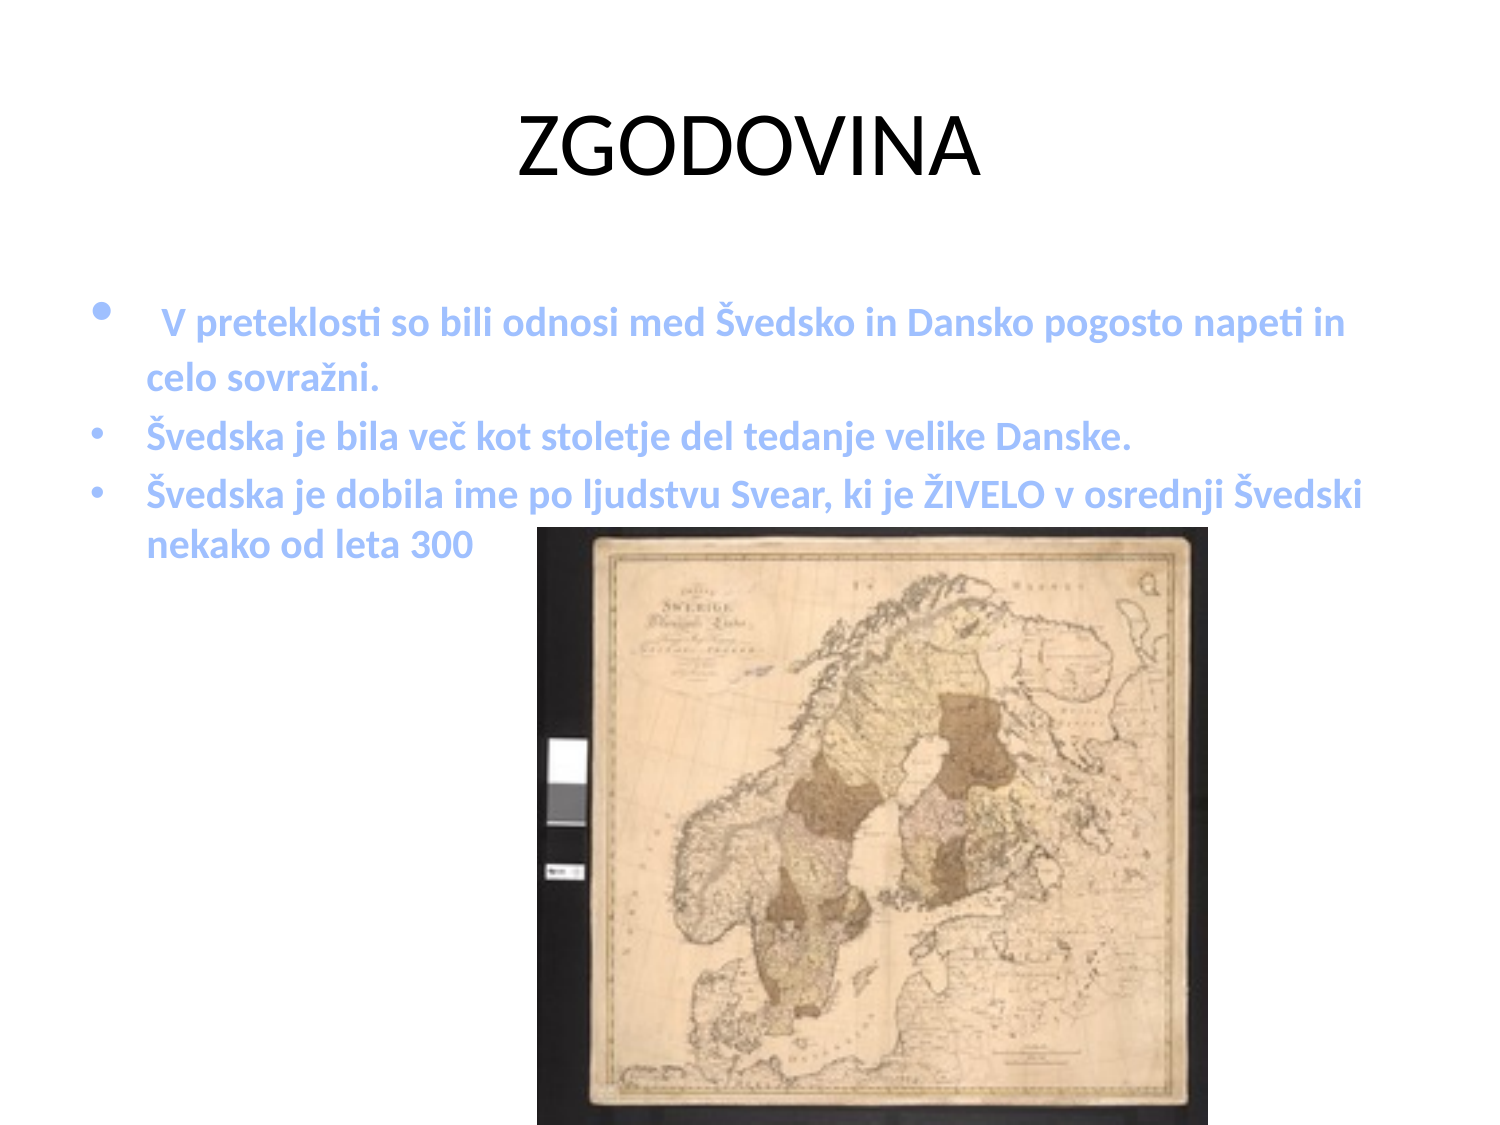

# ZGODOVINA
 V preteklosti so bili odnosi med Švedsko in Dansko pogosto napeti in celo sovražni.
Švedska je bila več kot stoletje del tedanje velike Danske.
Švedska je dobila ime po ljudstvu Svear, ki je ŽIVELO v osrednji Švedski nekako od leta 300